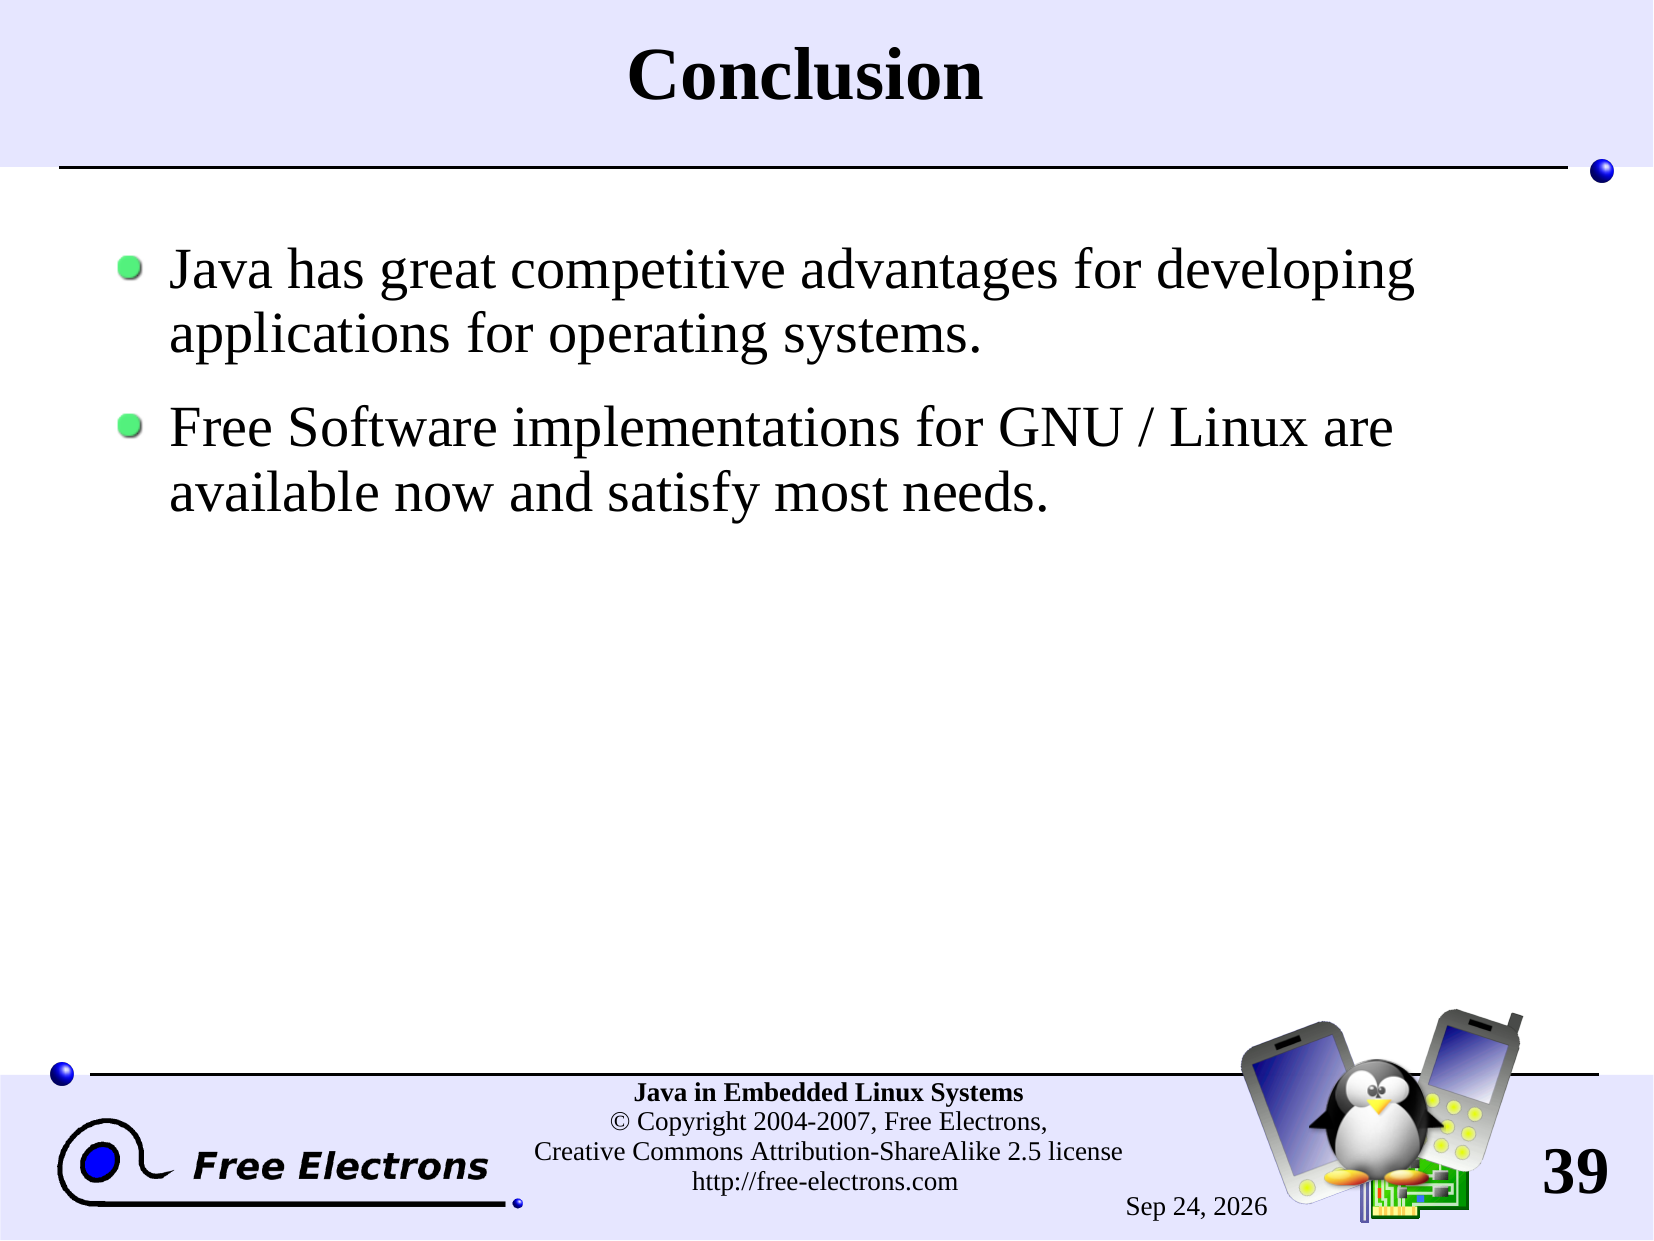

# Conclusion
Java has great competitive advantages for developing applications for operating systems.
Free Software implementations for GNU / Linux are available now and satisfy most needs.